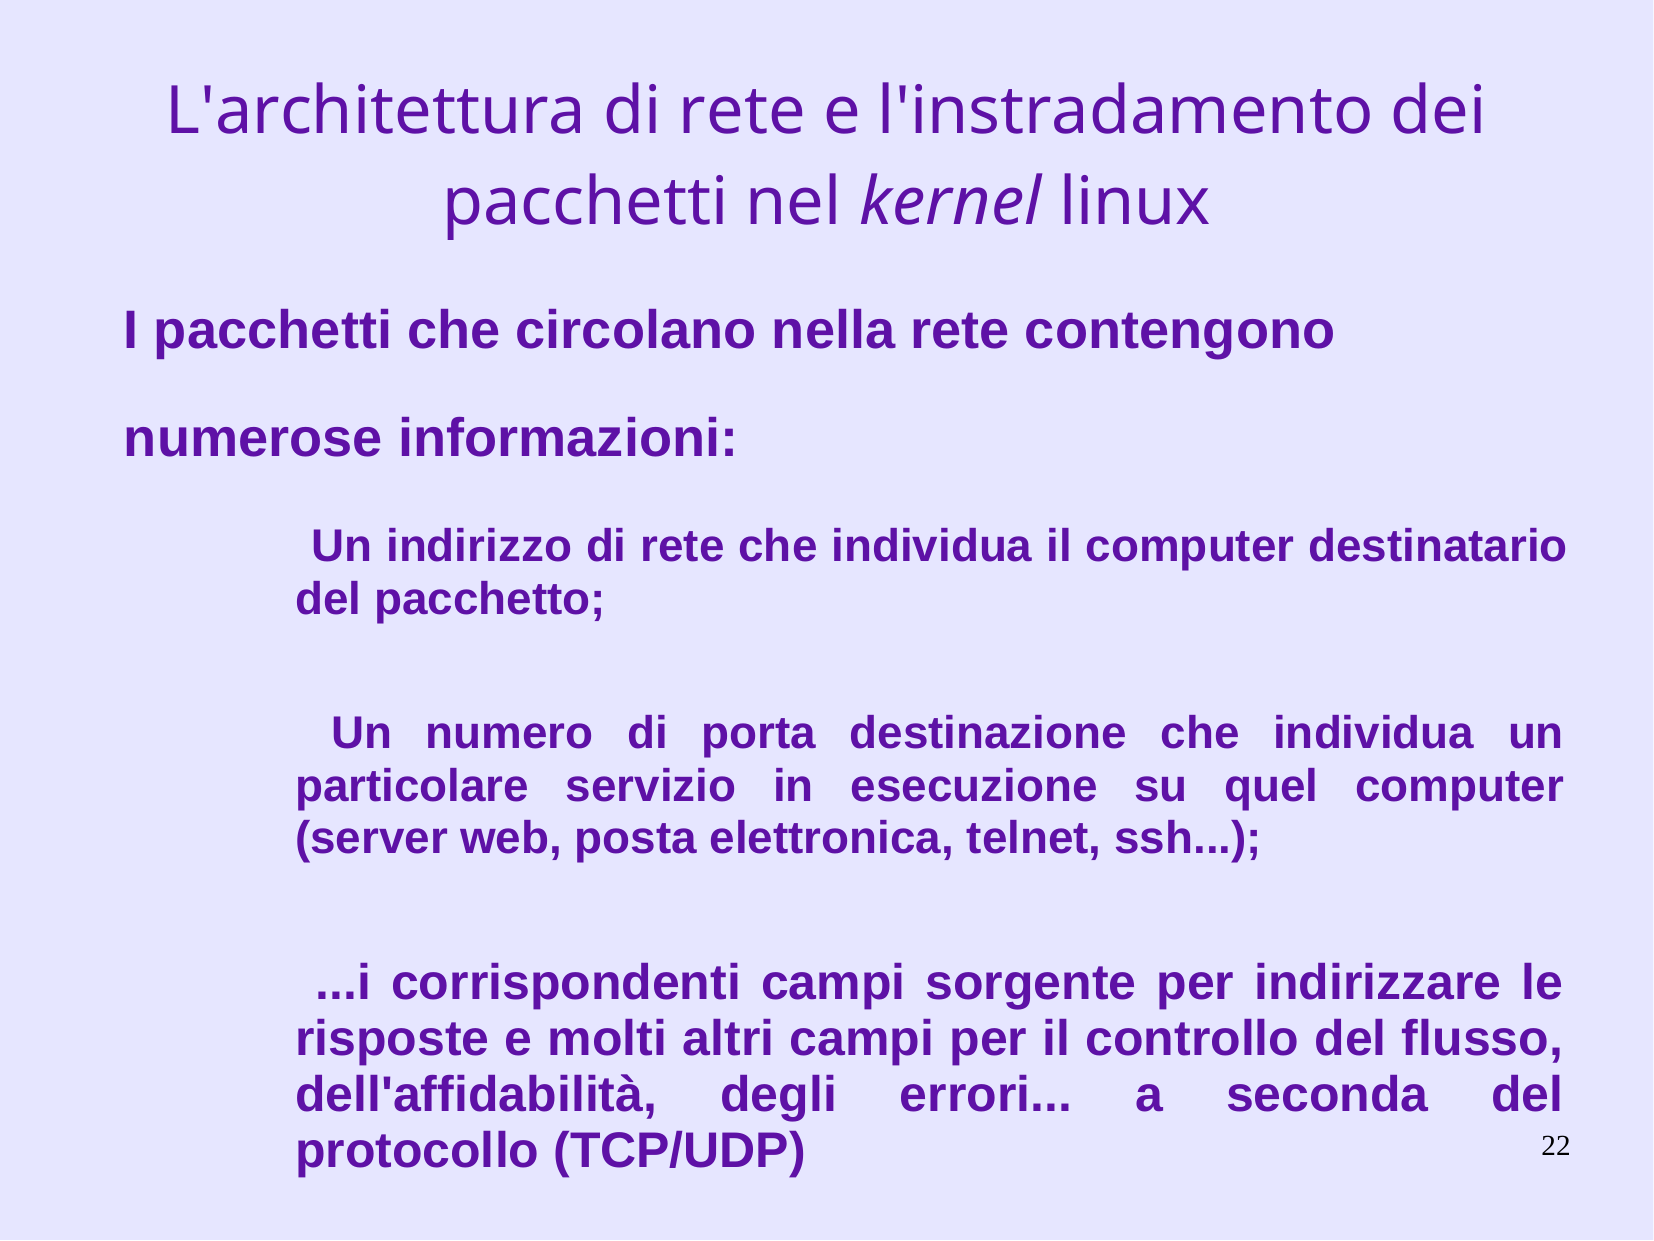

# L'architettura di rete e l'instradamento dei pacchetti nel kernel linux
I pacchetti che circolano nella rete contengono
numerose informazioni:
 Un indirizzo di rete che individua il computer destinatario del pacchetto;
 Un numero di porta destinazione che individua un particolare servizio in esecuzione su quel computer (server web, posta elettronica, telnet, ssh...);
 ...i corrispondenti campi sorgente per indirizzare le risposte e molti altri campi per il controllo del flusso, dell'affidabilità, degli errori... a seconda del protocollo (TCP/UDP)
22